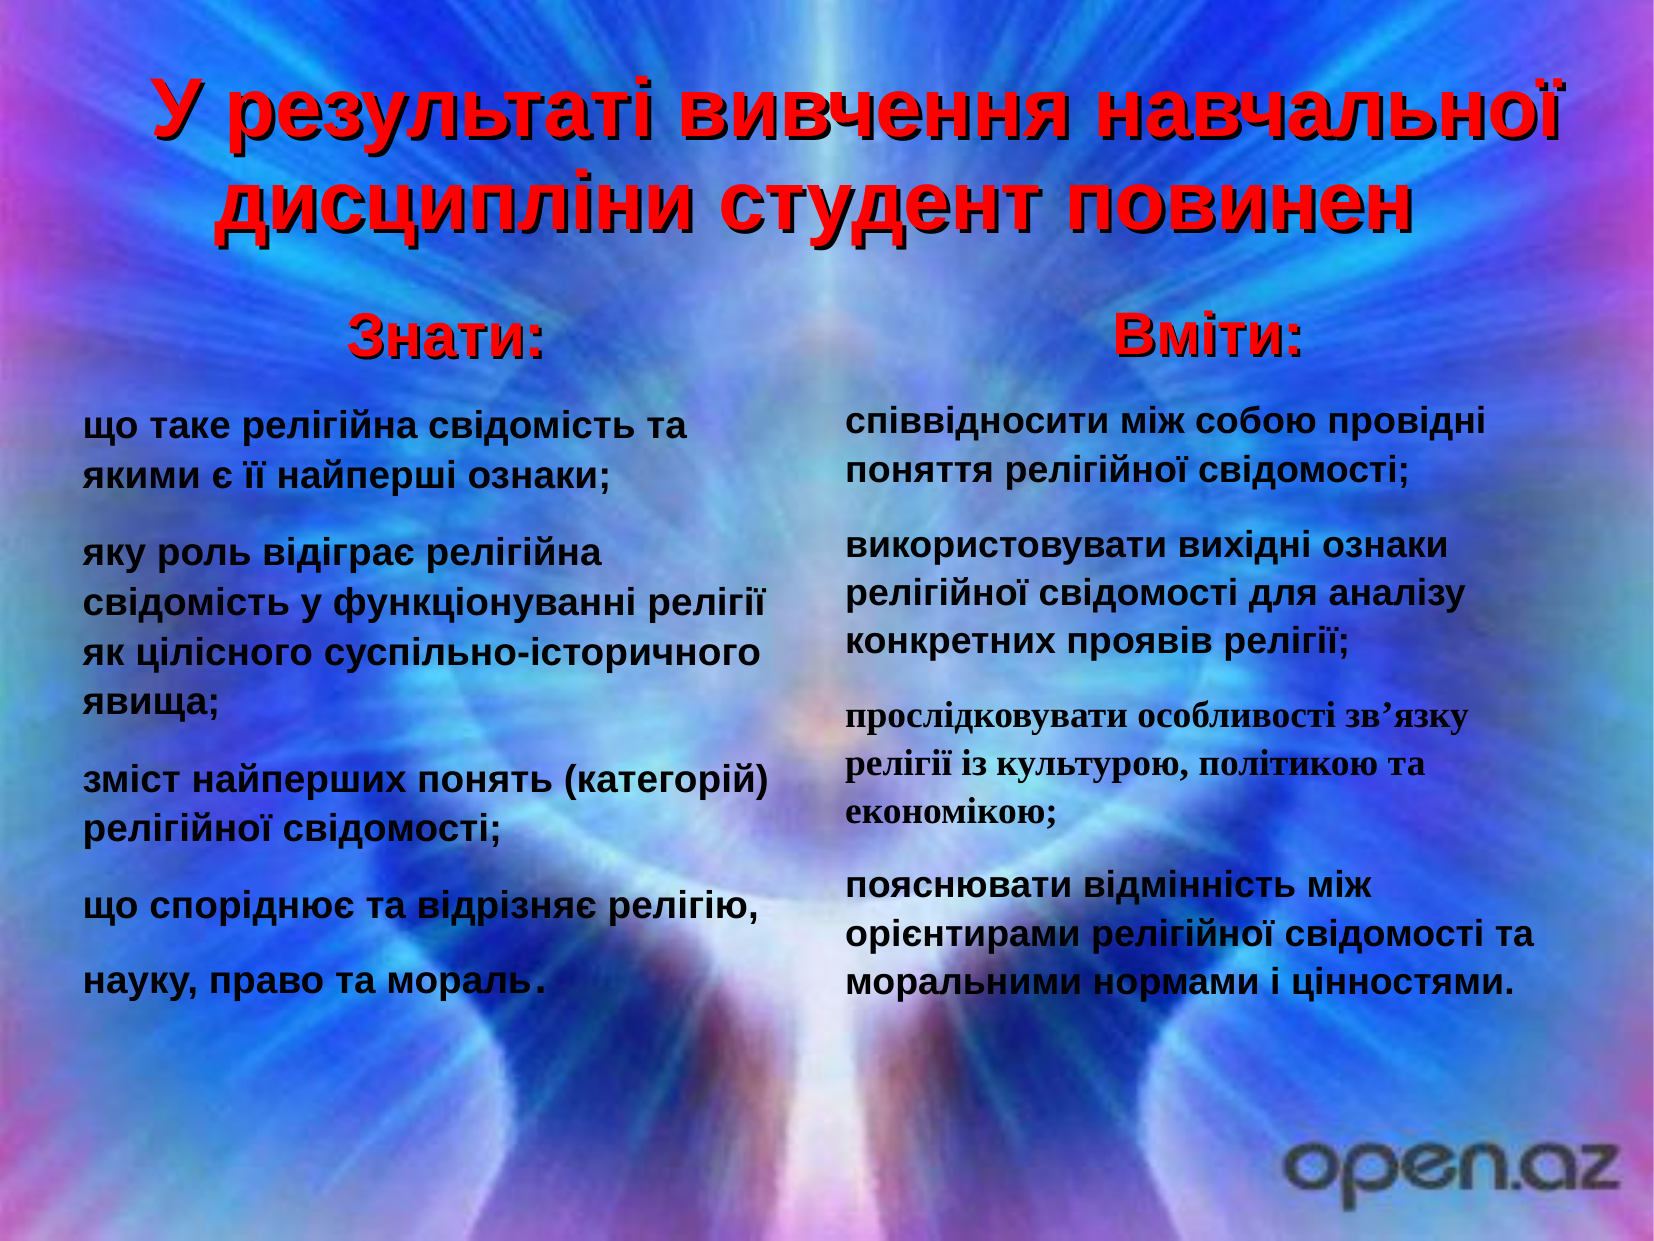

# У результаті вивчення навчальної дисципліни студент повинен
Знати:
що таке релігійна свідомість та якими є її найперші ознаки;
яку роль відіграє релігійна свідомість у функціонуванні релігії як цілісного суспільно-історичного явища;
зміст найперших понять (категорій) релігійної свідомості;
що споріднює та відрізняє релігію, науку, право та мораль.
Вміти:
співвідносити між собою провідні поняття релігійної свідомості;
використовувати вихідні ознаки релігійної свідомості для аналізу конкретних проявів релігії;
прослідковувати особливості зв’язку релігії із культурою, політикою та економікою;
пояснювати відмінність між орієнтирами релігійної свідомості та моральними нормами і цінностями.